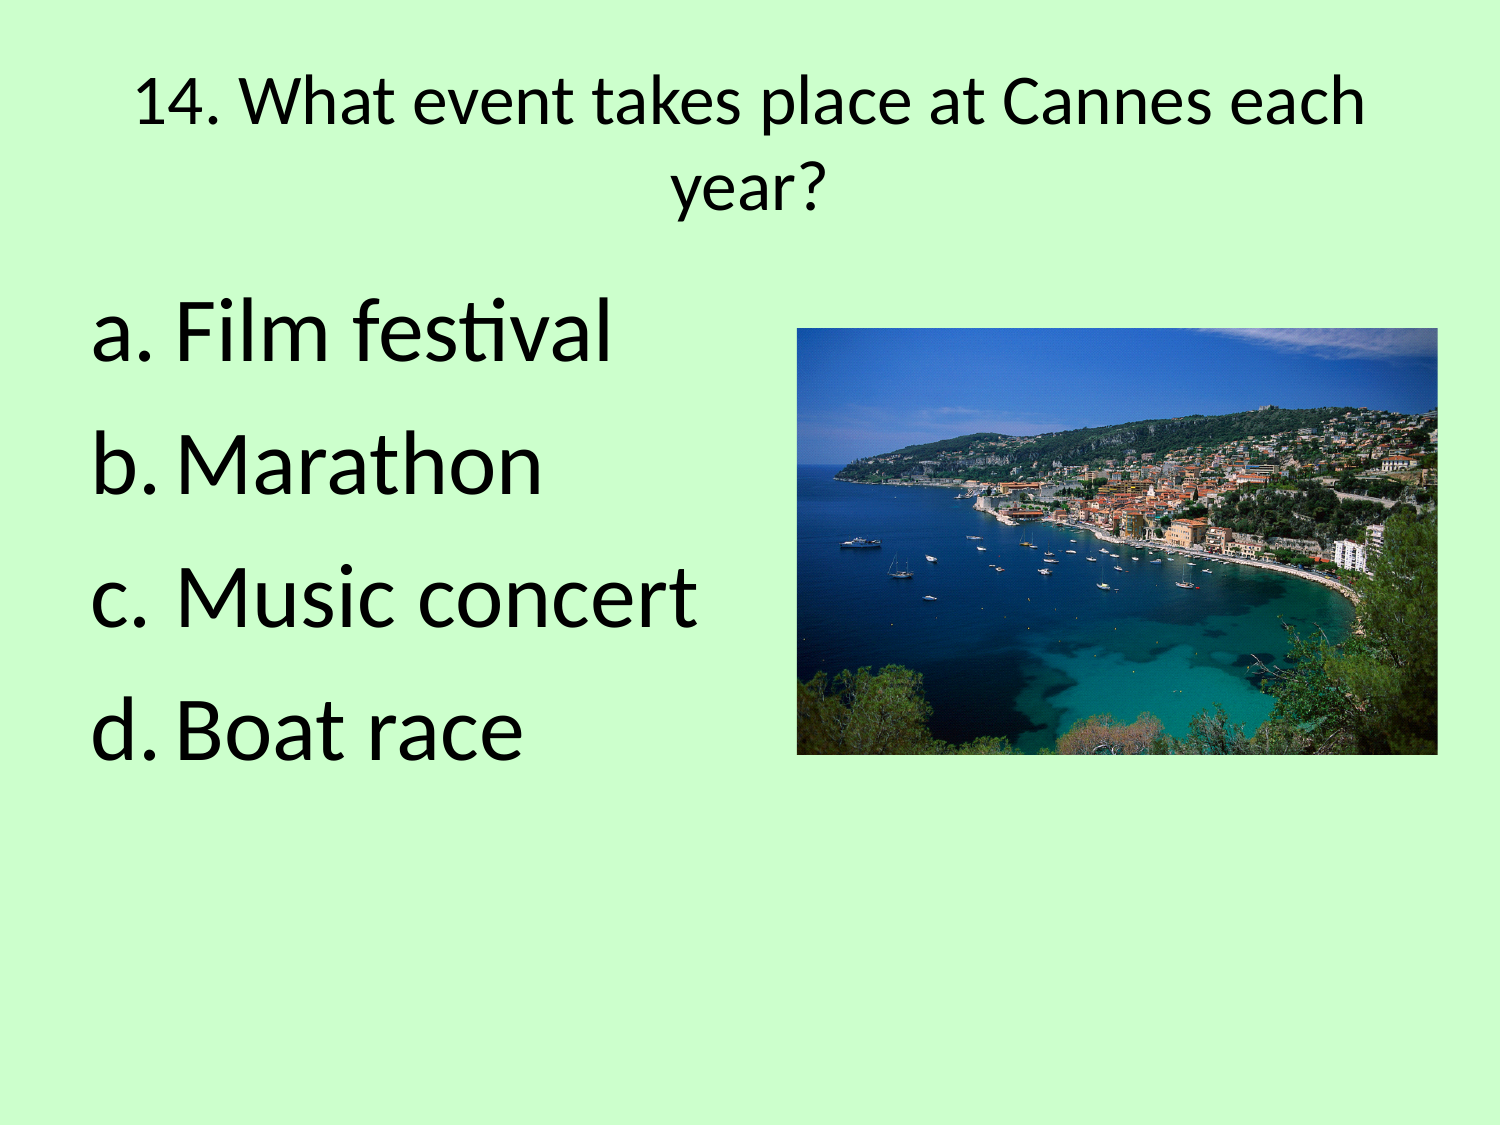

# 14. What event takes place at Cannes each year?
Film festival
Marathon
Music concert
Boat race